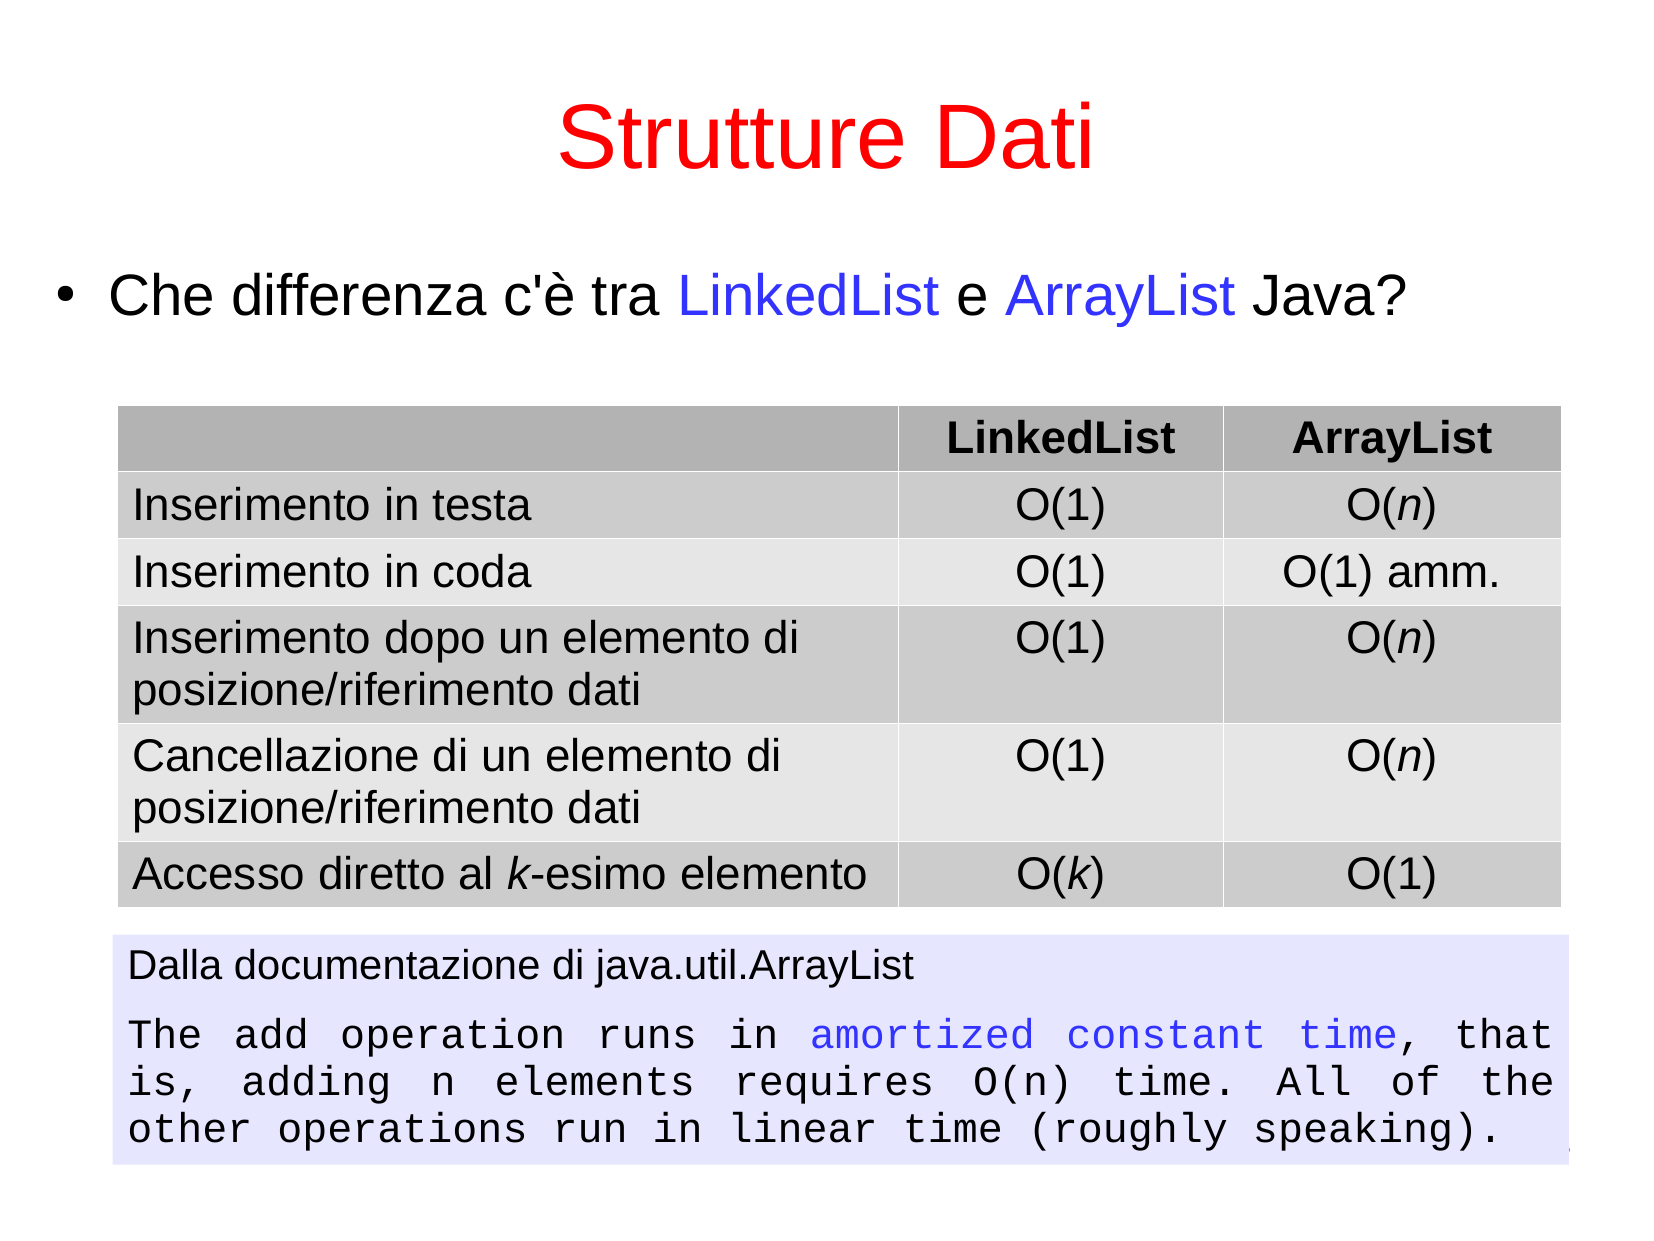

# Strutture Dati
Che differenza c'è tra LinkedList e ArrayList Java?
| | LinkedList | ArrayList |
| --- | --- | --- |
| Inserimento in testa | O(1) | O(n) |
| Inserimento in coda | O(1) | O(1) amm. |
| Inserimento dopo un elemento di posizione/riferimento dati | O(1) | O(n) |
| Cancellazione di un elemento di posizione/riferimento dati | O(1) | O(n) |
| Accesso diretto al k-esimo elemento | O(k) | O(1) |
Dalla documentazione di java.util.ArrayList
The add operation runs in amortized constant time, that is, adding n elements requires O(n) time. All of the other operations run in linear time (roughly speaking).
Algoritmi e Strutture Dati
23